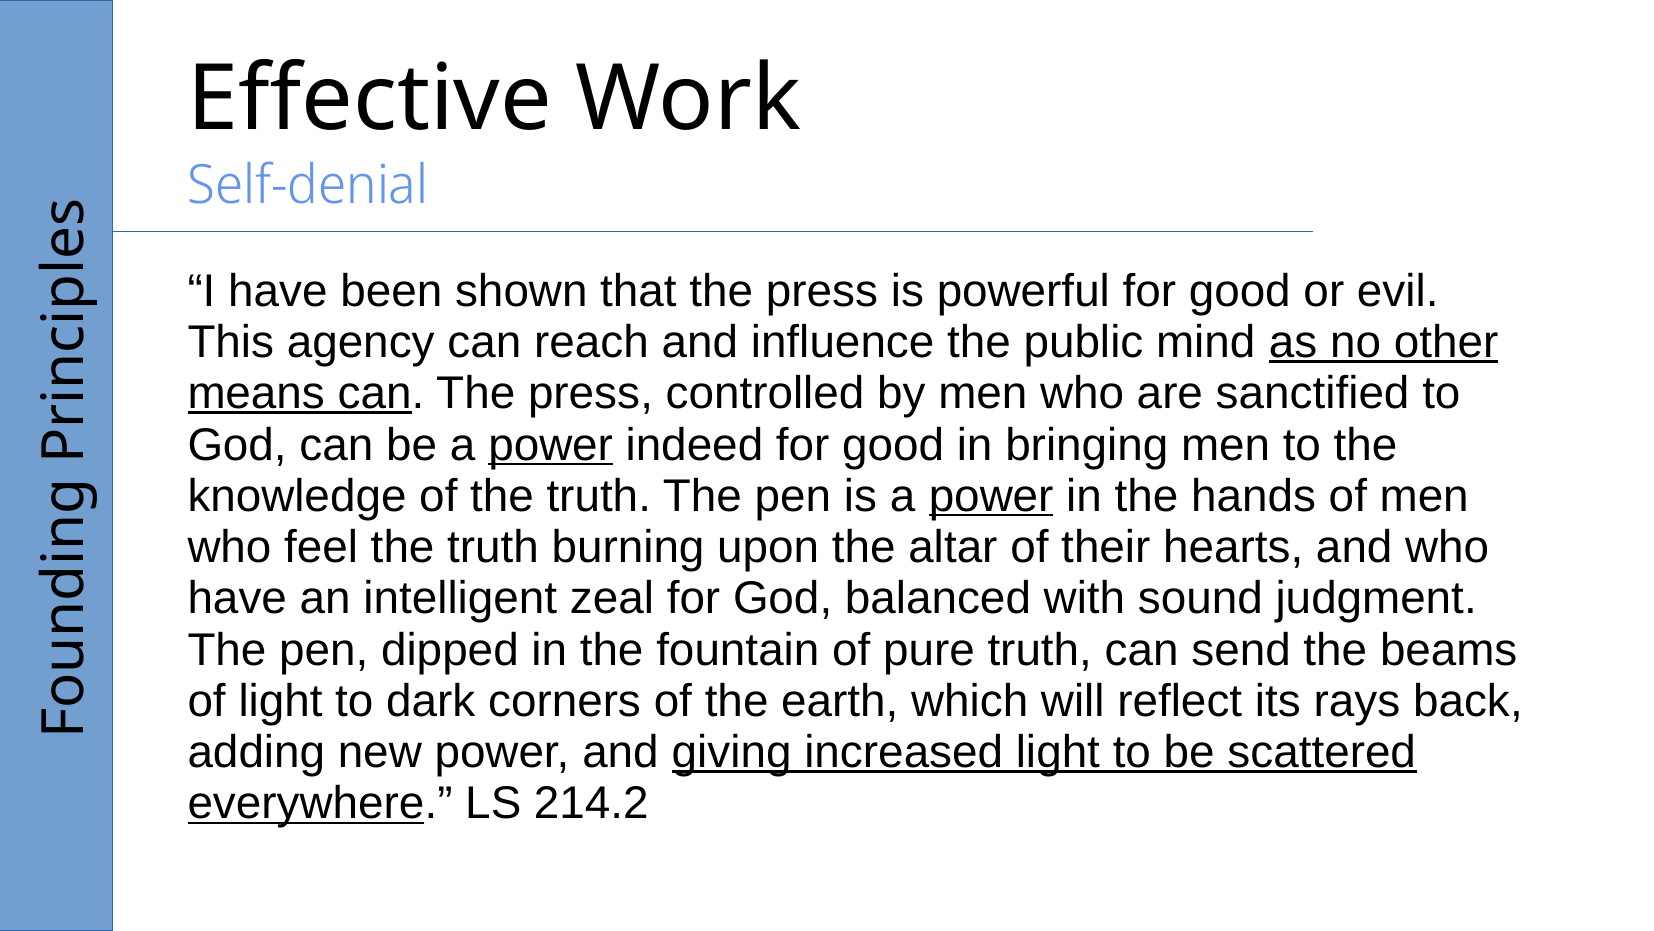

Effective Work
Self-denial
# “I have been shown that the press is powerful for good or evil. This agency can reach and influence the public mind as no other means can. The press, controlled by men who are sanctified to God, can be a power indeed for good in bringing men to the knowledge of the truth. The pen is a power in the hands of men who feel the truth burning upon the altar of their hearts, and who have an intelligent zeal for God, balanced with sound judgment. The pen, dipped in the fountain of pure truth, can send the beams of light to dark corners of the earth, which will reflect its rays back, adding new power, and giving increased light to be scattered everywhere.” LS 214.2
Founding Principles